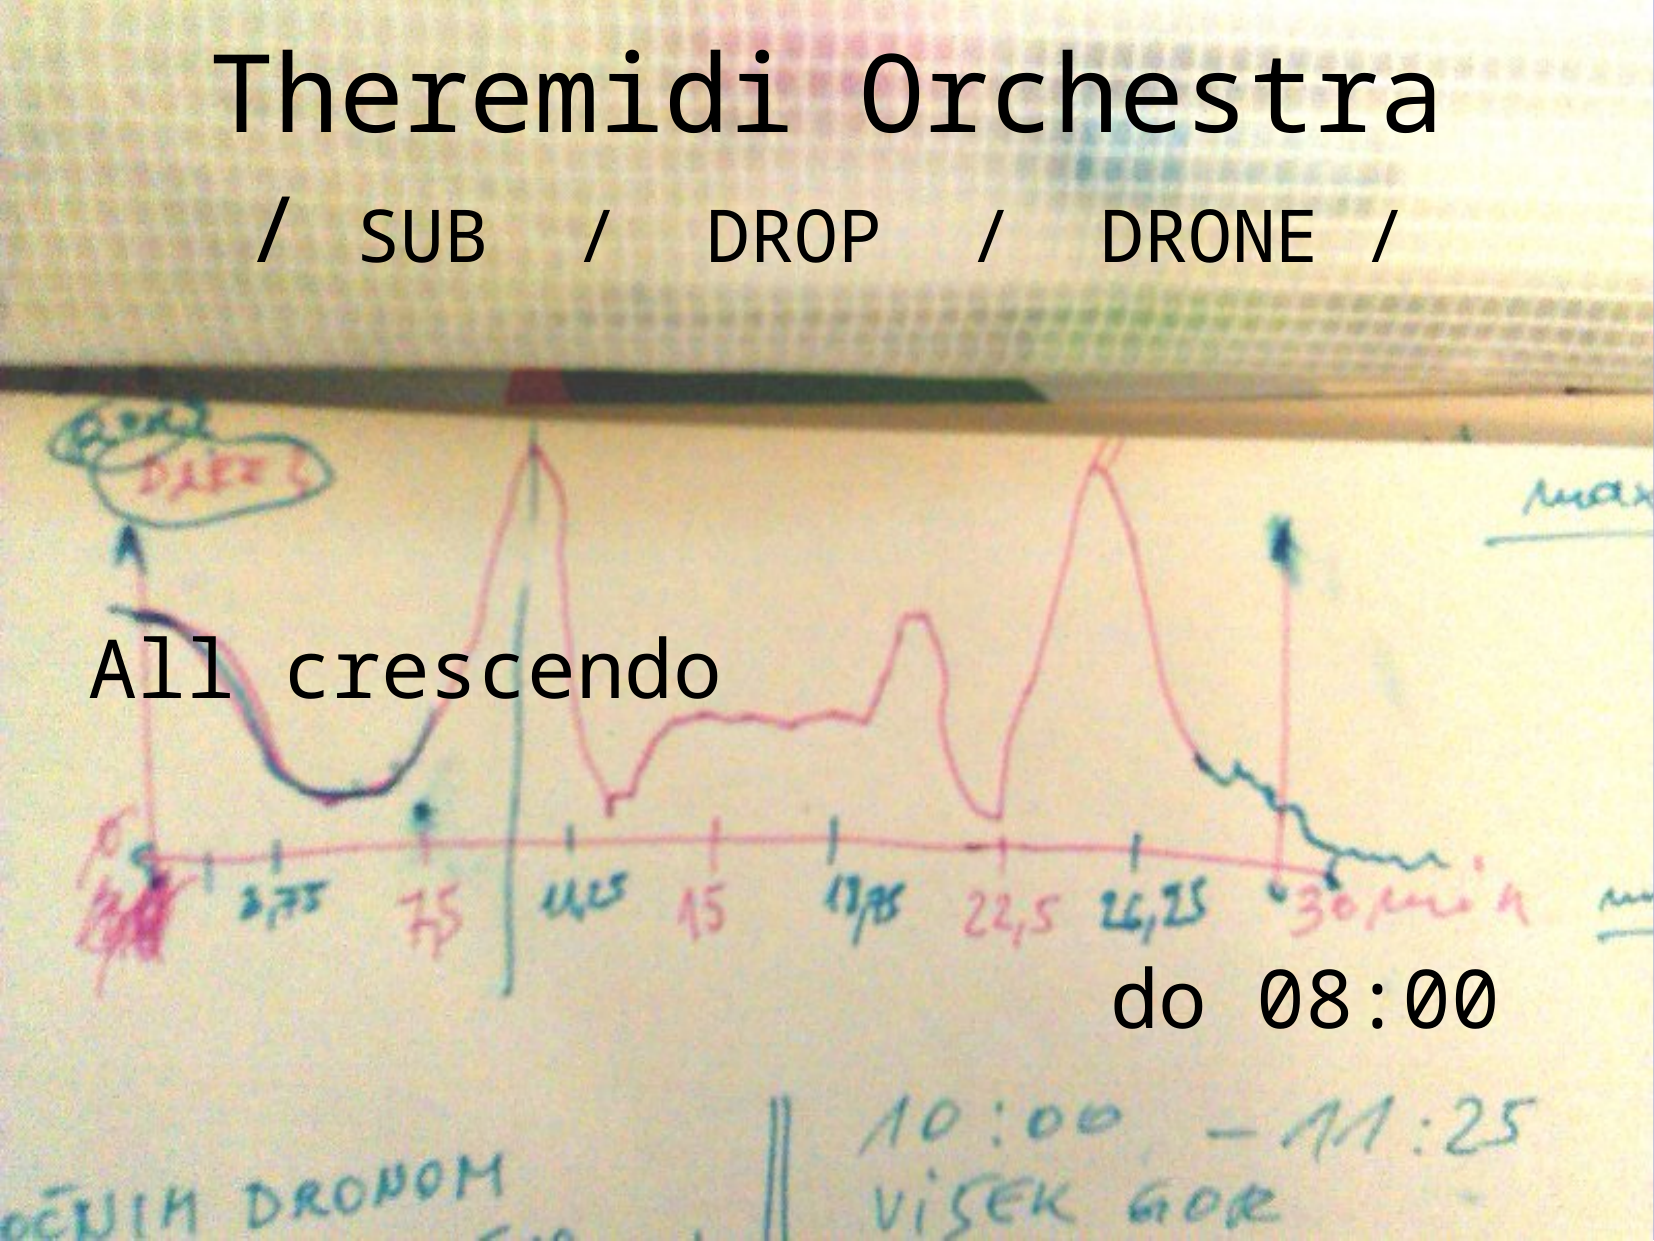

# Theremidi Orchestra / SUB / DROP / DRONE /
All crescendo
do 08:00